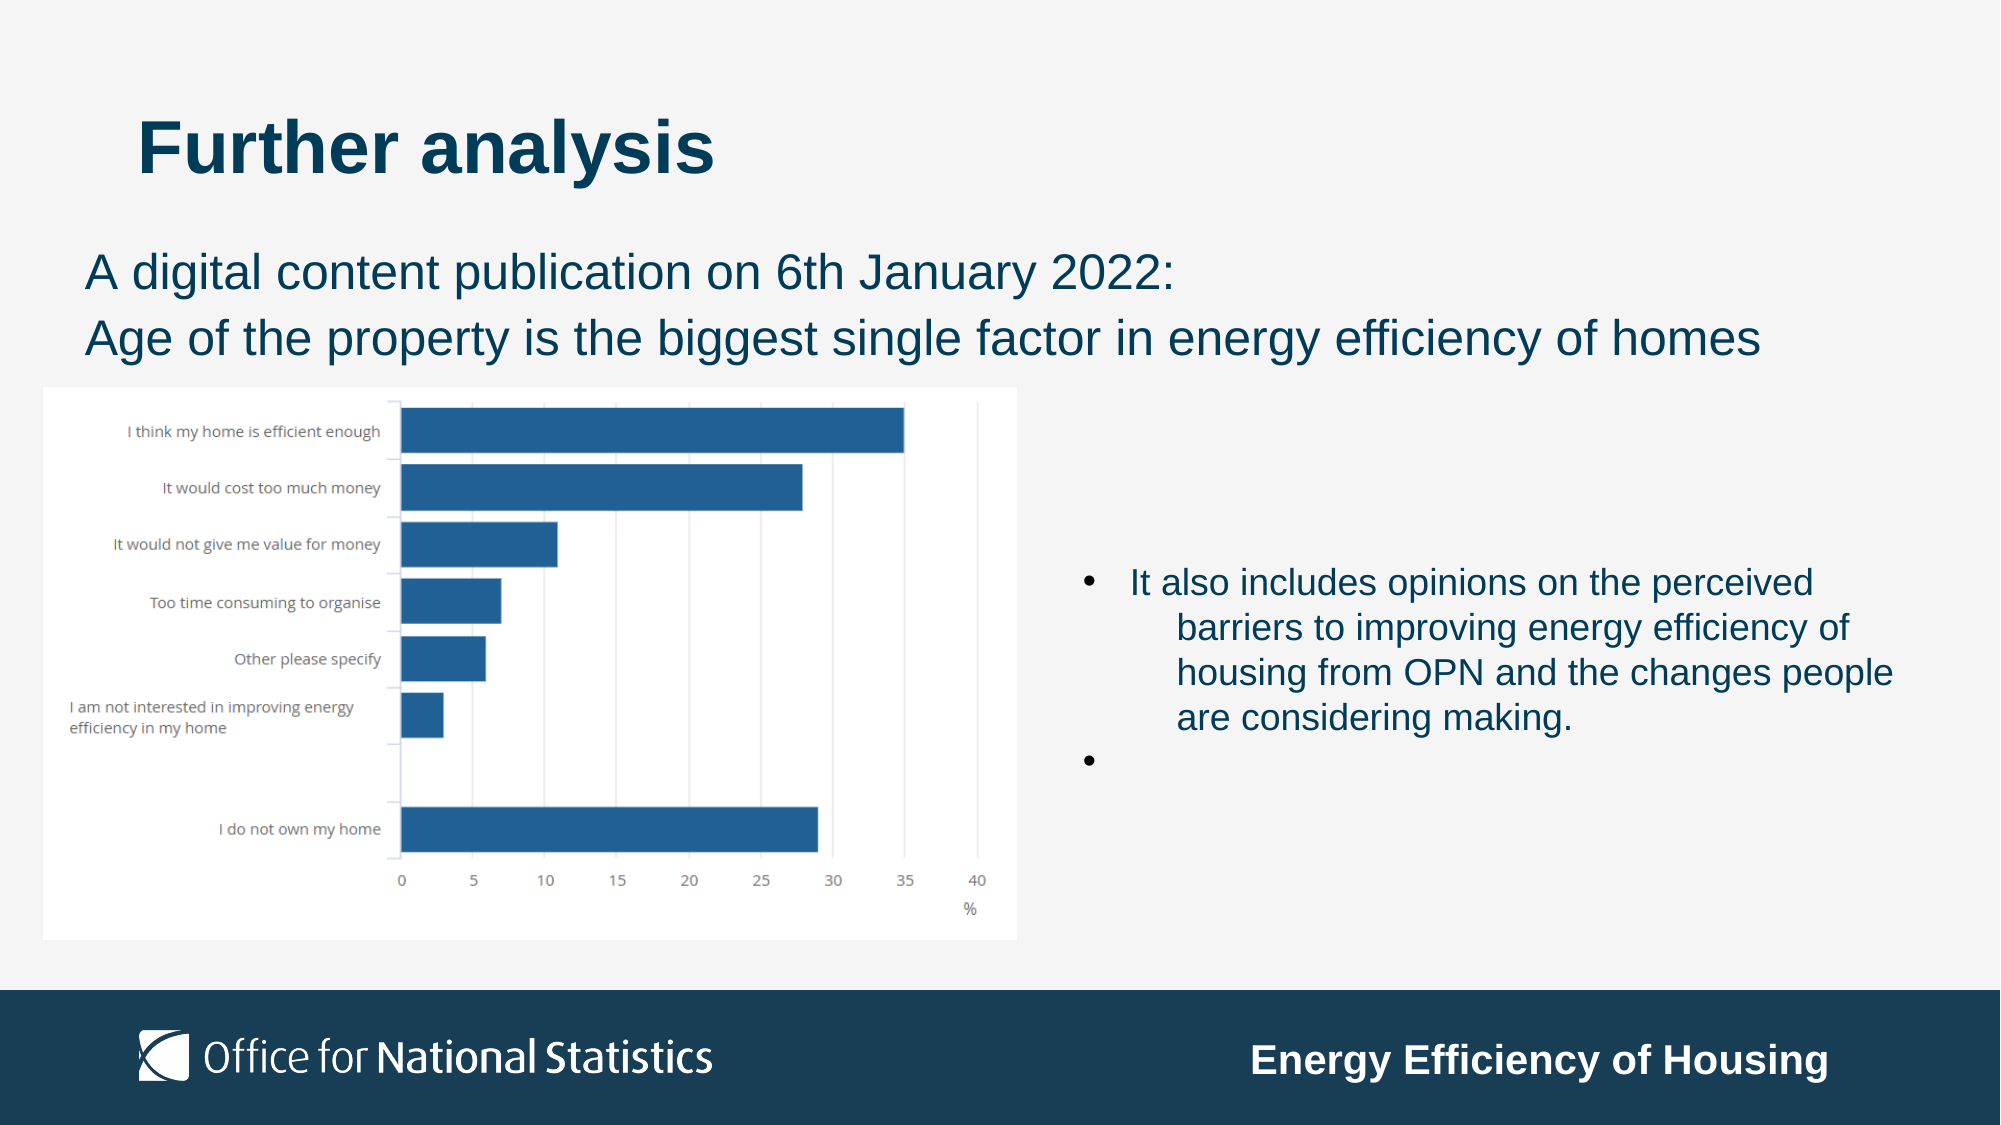

# Further analysis
A digital content publication on 6th January 2022: Age of the property is the biggest single factor in energy efficiency of homes
It also includes opinions on the perceived barriers to improving energy efficiency of housing from OPN and the changes people are considering making.
Energy Efficiency of Housing